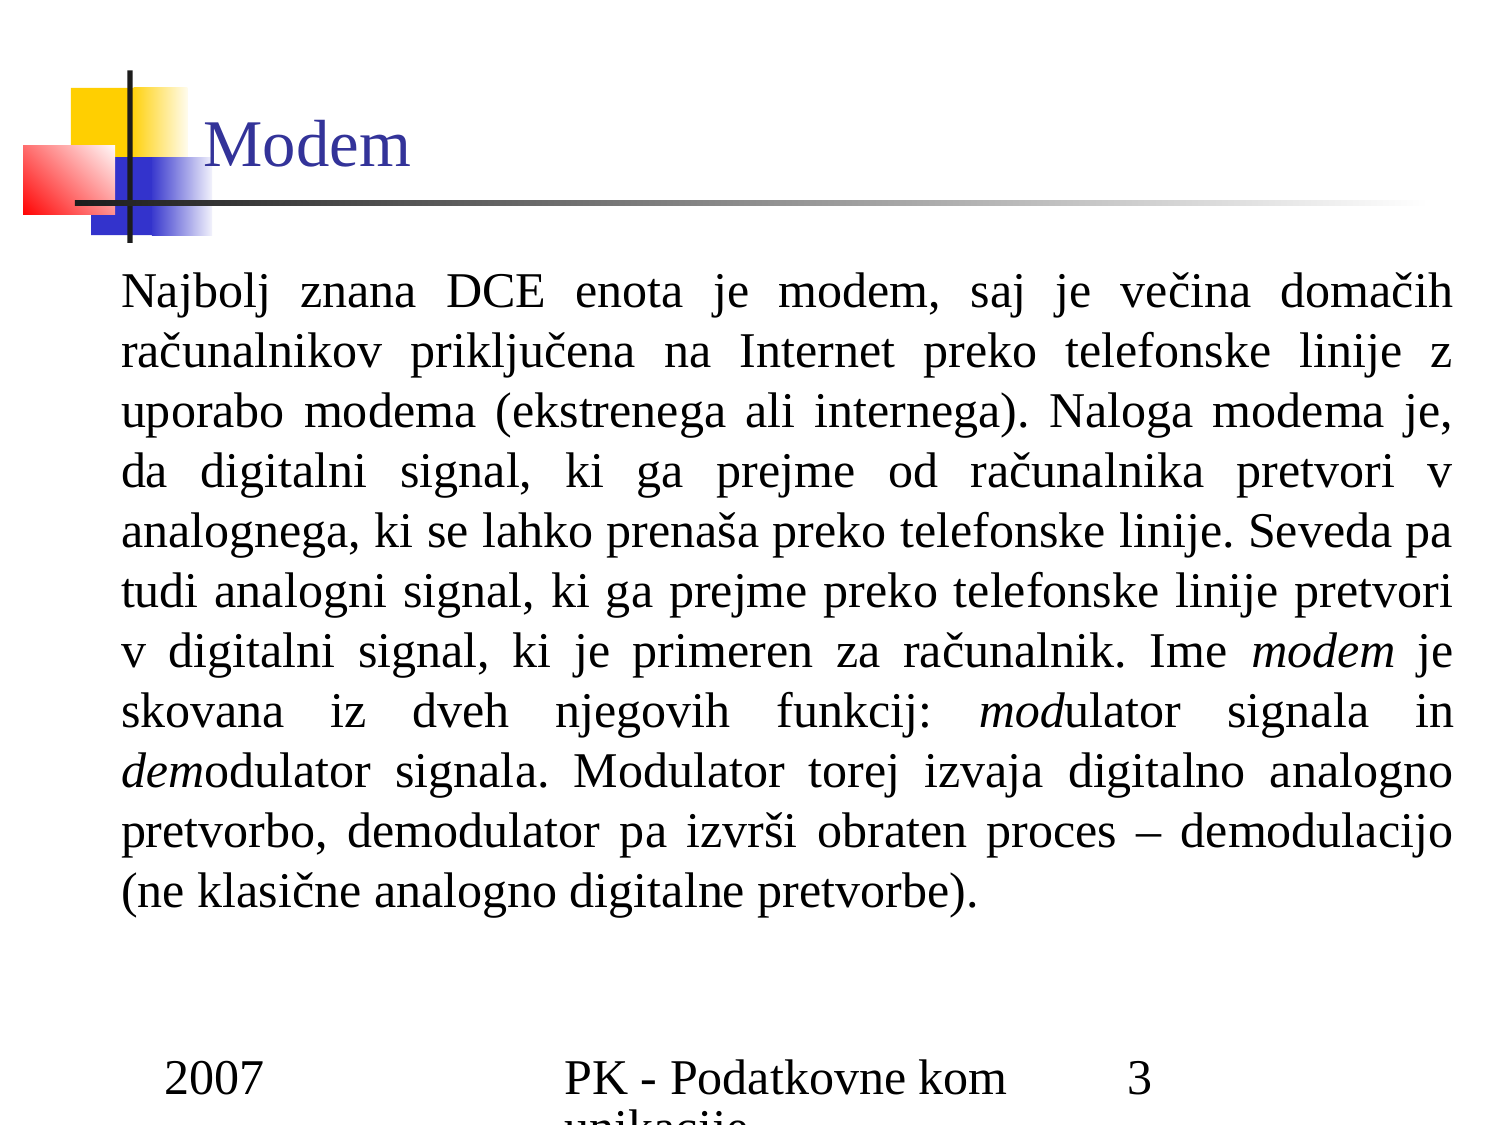

# Modem
	Najbolj znana DCE enota je modem, saj je večina domačih računalnikov priključena na Internet preko telefonske linije z uporabo modema (ekstrenega ali internega). Naloga modema je, da digitalni signal, ki ga prejme od računalnika pretvori v analognega, ki se lahko prenaša preko telefonske linije. Seveda pa tudi analogni signal, ki ga prejme preko telefonske linije pretvori v digitalni signal, ki je primeren za računalnik. Ime modem je skovana iz dveh njegovih funkcij: modulator signala in demodulator signala. Modulator torej izvaja digitalno analogno pretvorbo, demodulator pa izvrši obraten proces – demodulacijo (ne klasične analogno digitalne pretvorbe).
2007
PK - Podatkovne komunikacije
3